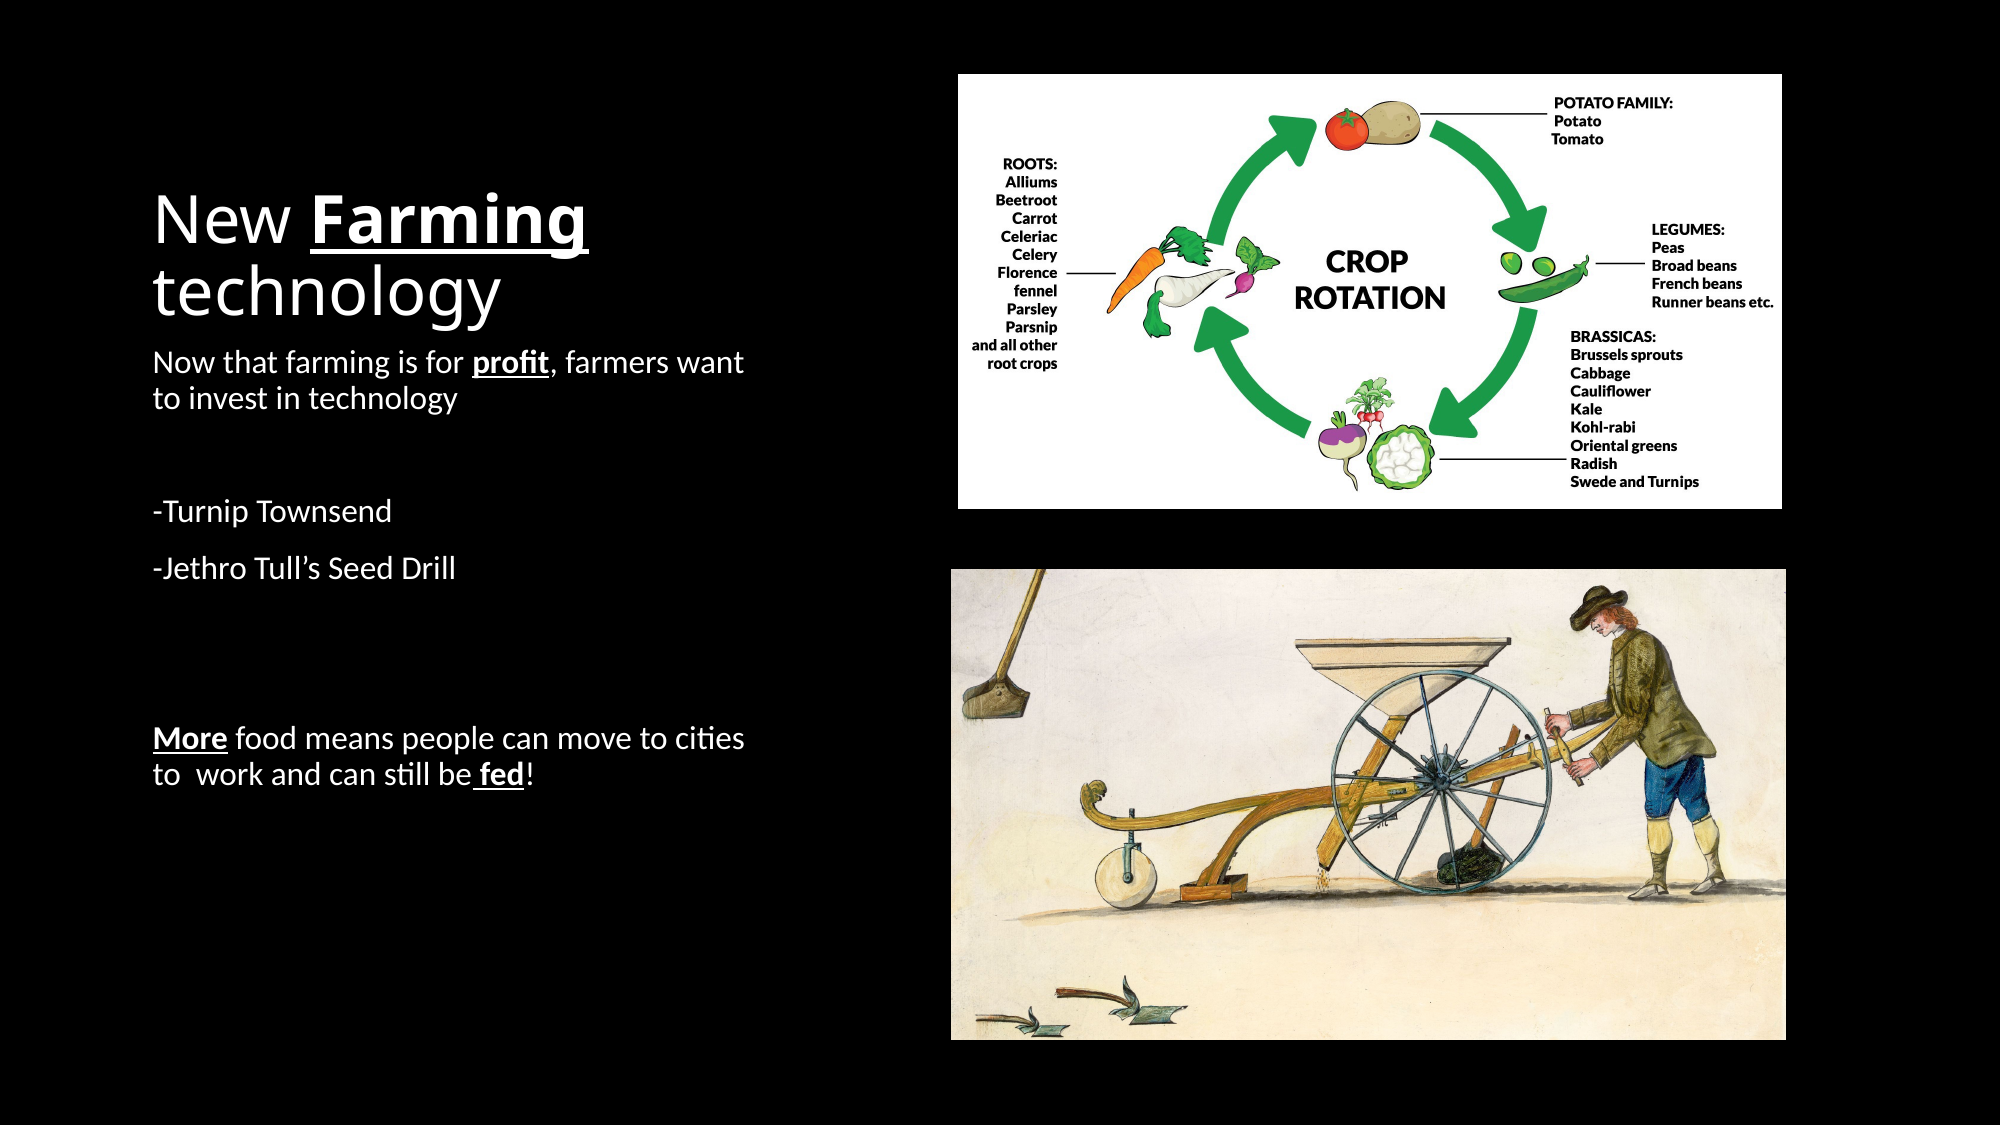

# New Farming technology
Now that farming is for profit, farmers want to invest in technology
-Turnip Townsend
-Jethro Tull’s Seed Drill
More food means people can move to cities to work and can still be fed!